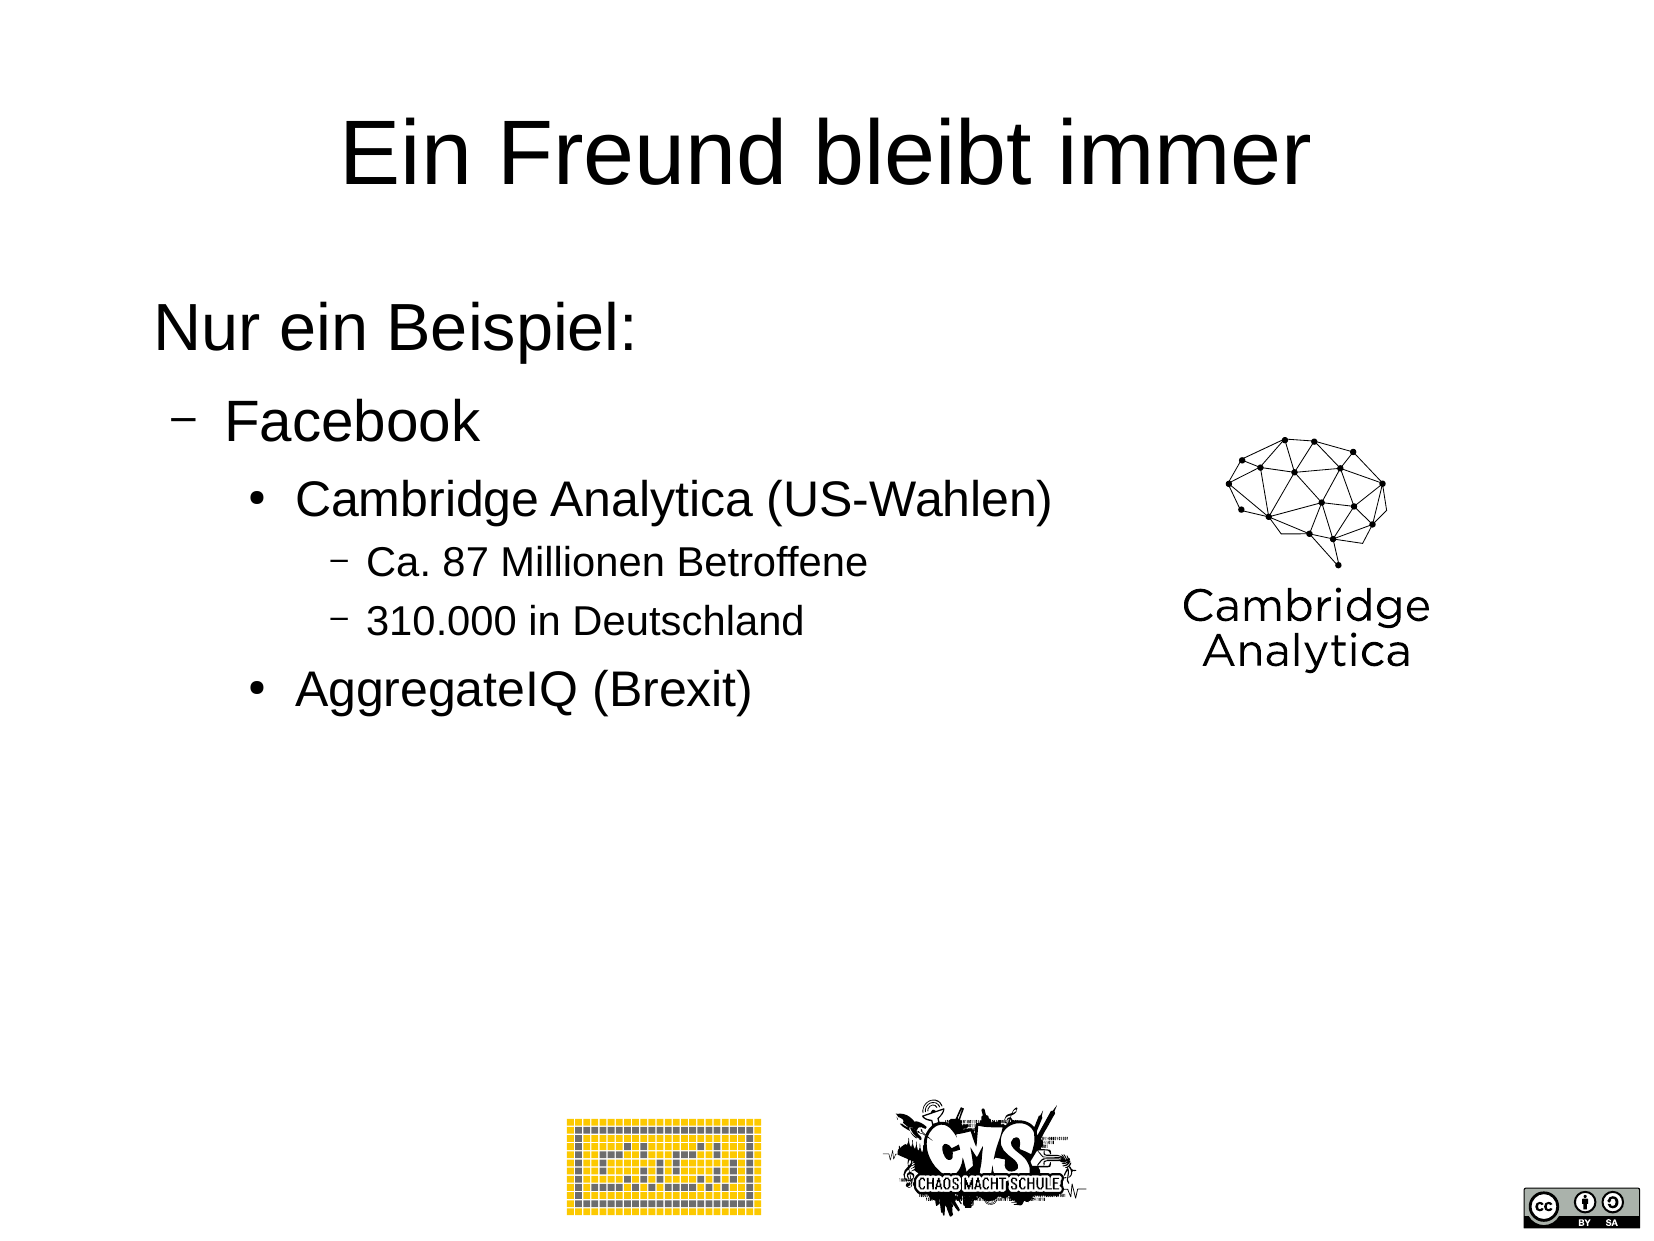

# Ein Freund bleibt immer
Nur ein Beispiel:
Facebook
Cambridge Analytica (US-Wahlen)
Ca. 87 Millionen Betroffene
310.000 in Deutschland
AggregateIQ (Brexit)